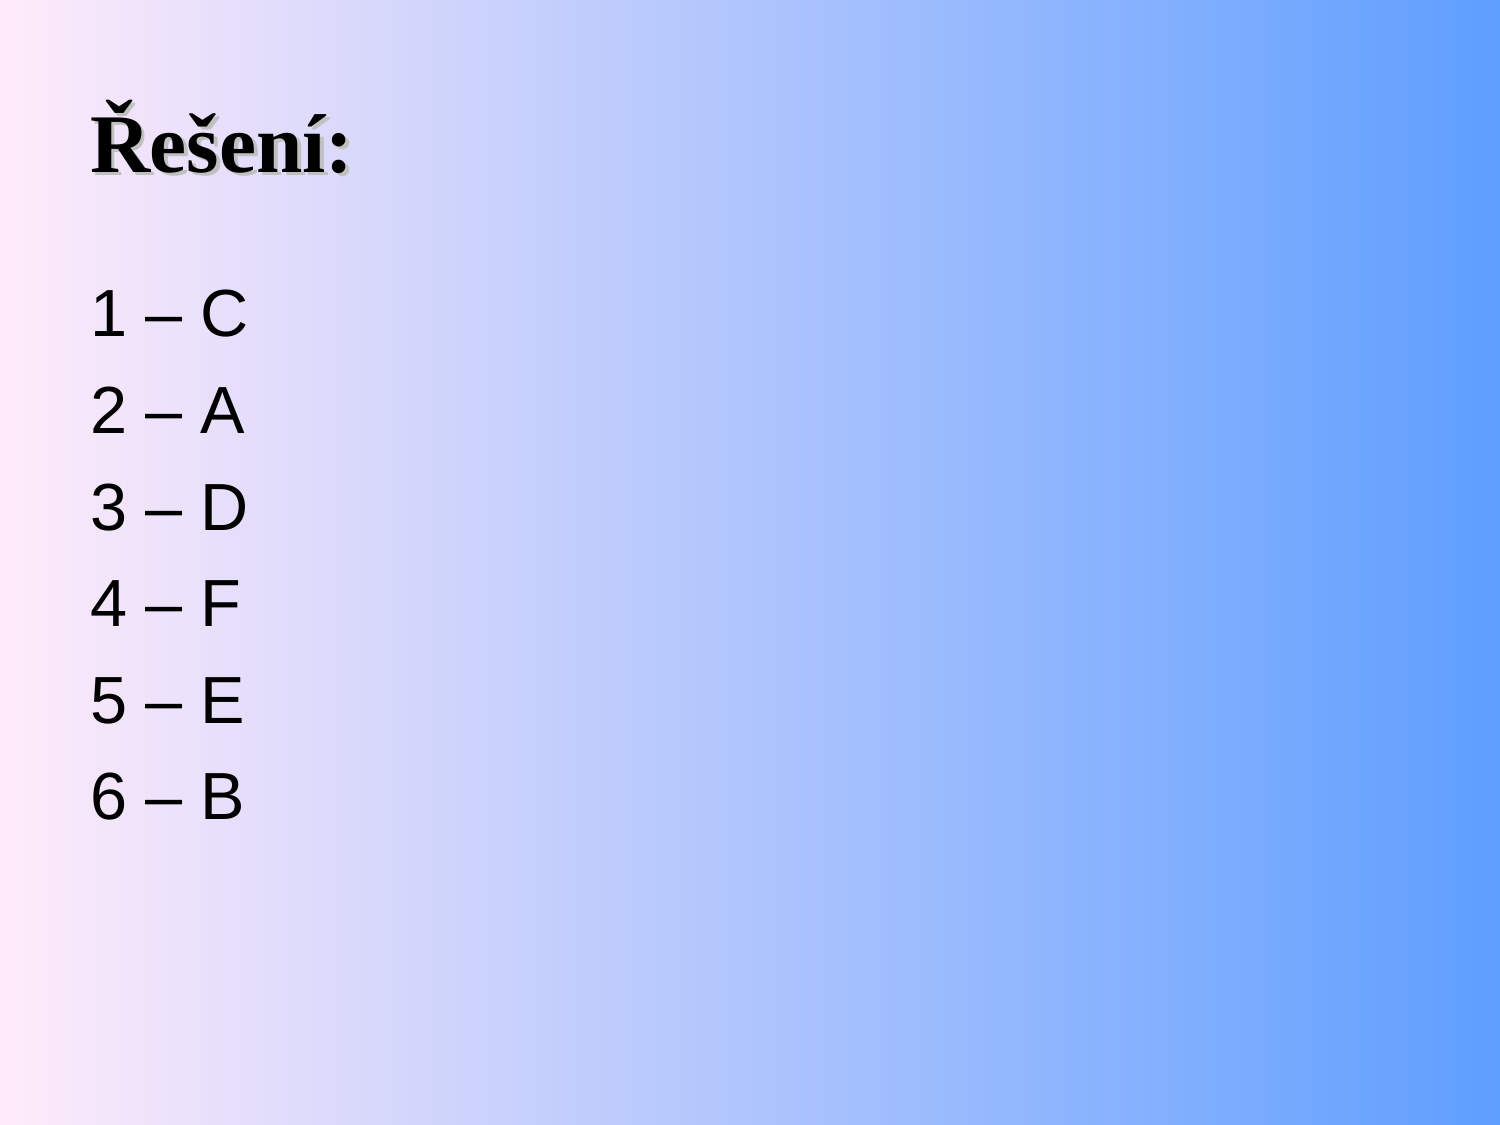

# Řešení:
1 – C
2 – A
3 – D
4 – F
5 – E
6 – B